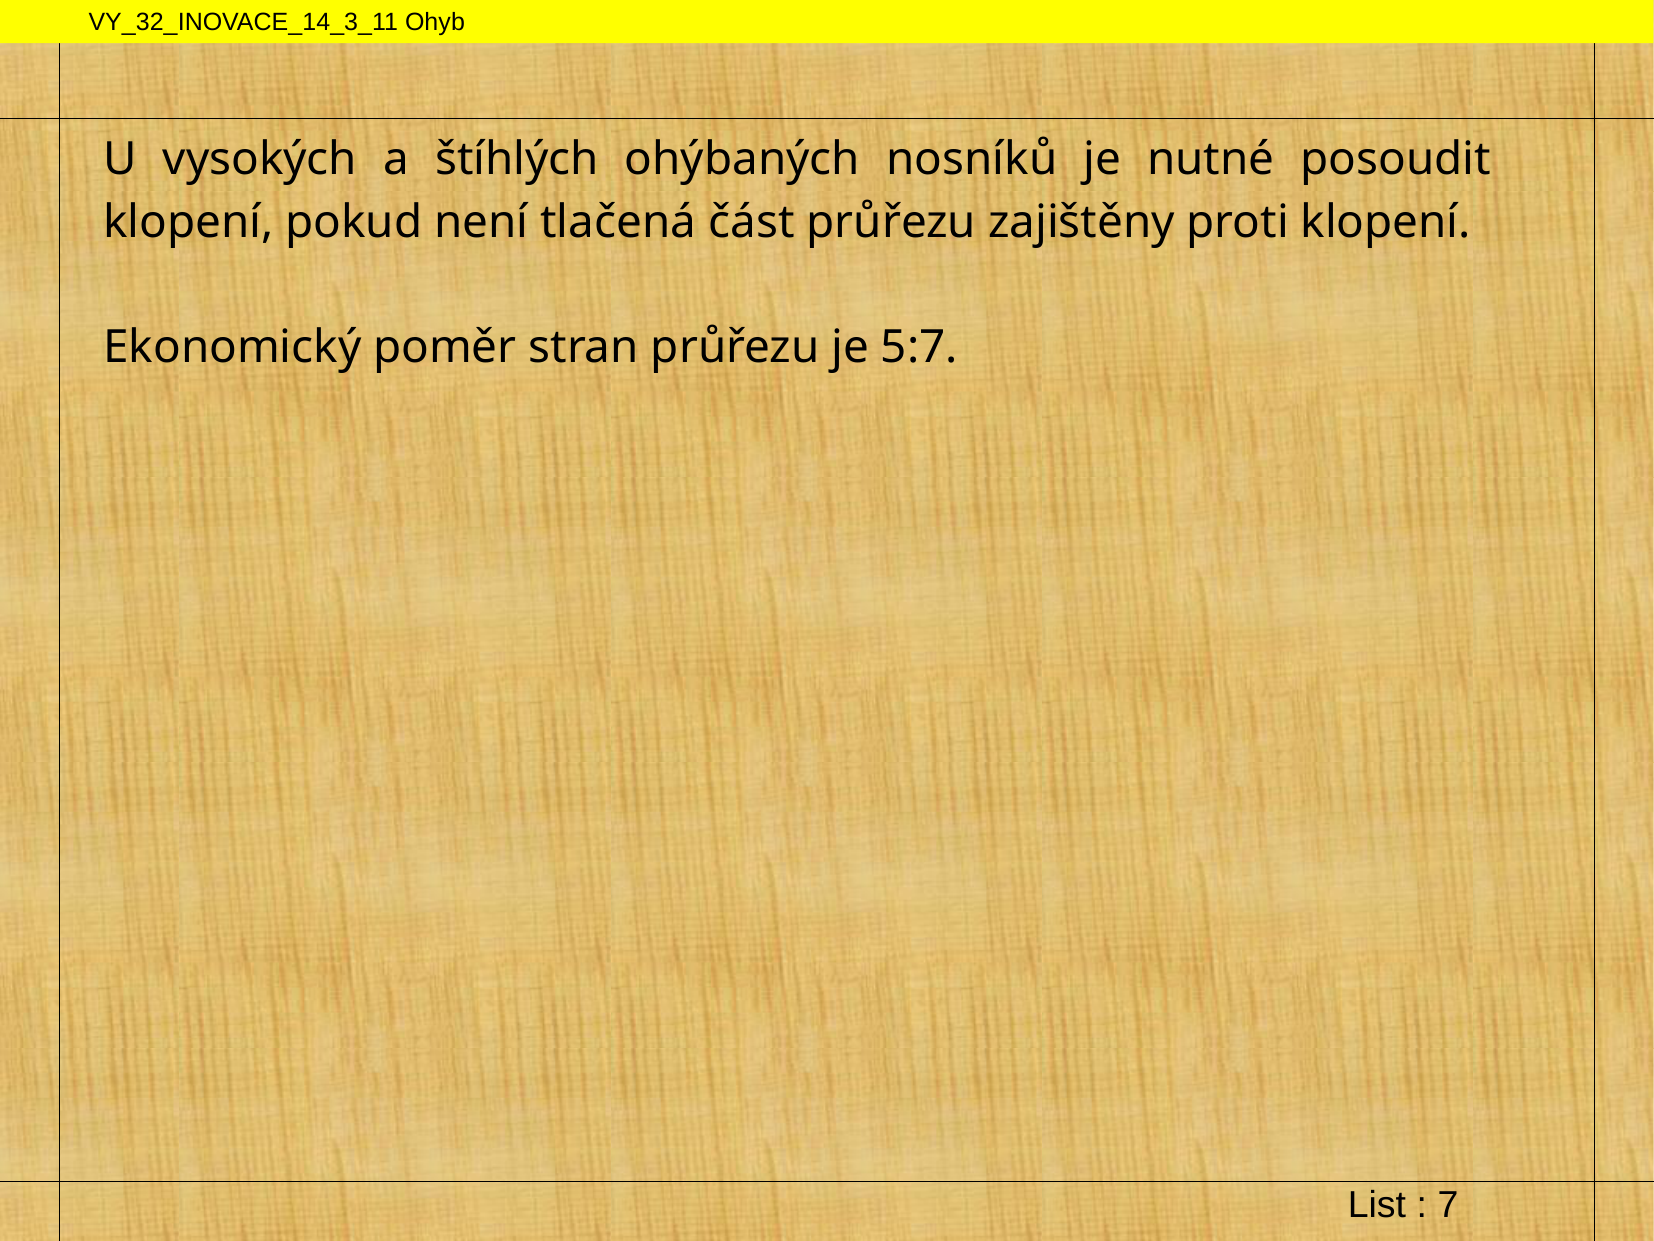

VY_32_INOVACE_14_3_11 Ohyb
U vysokých a štíhlých ohýbaných nosníků je nutné posoudit klopení, pokud není tlačená část průřezu zajištěny proti klopení.
Ekonomický poměr stran průřezu je 5:7.
List :